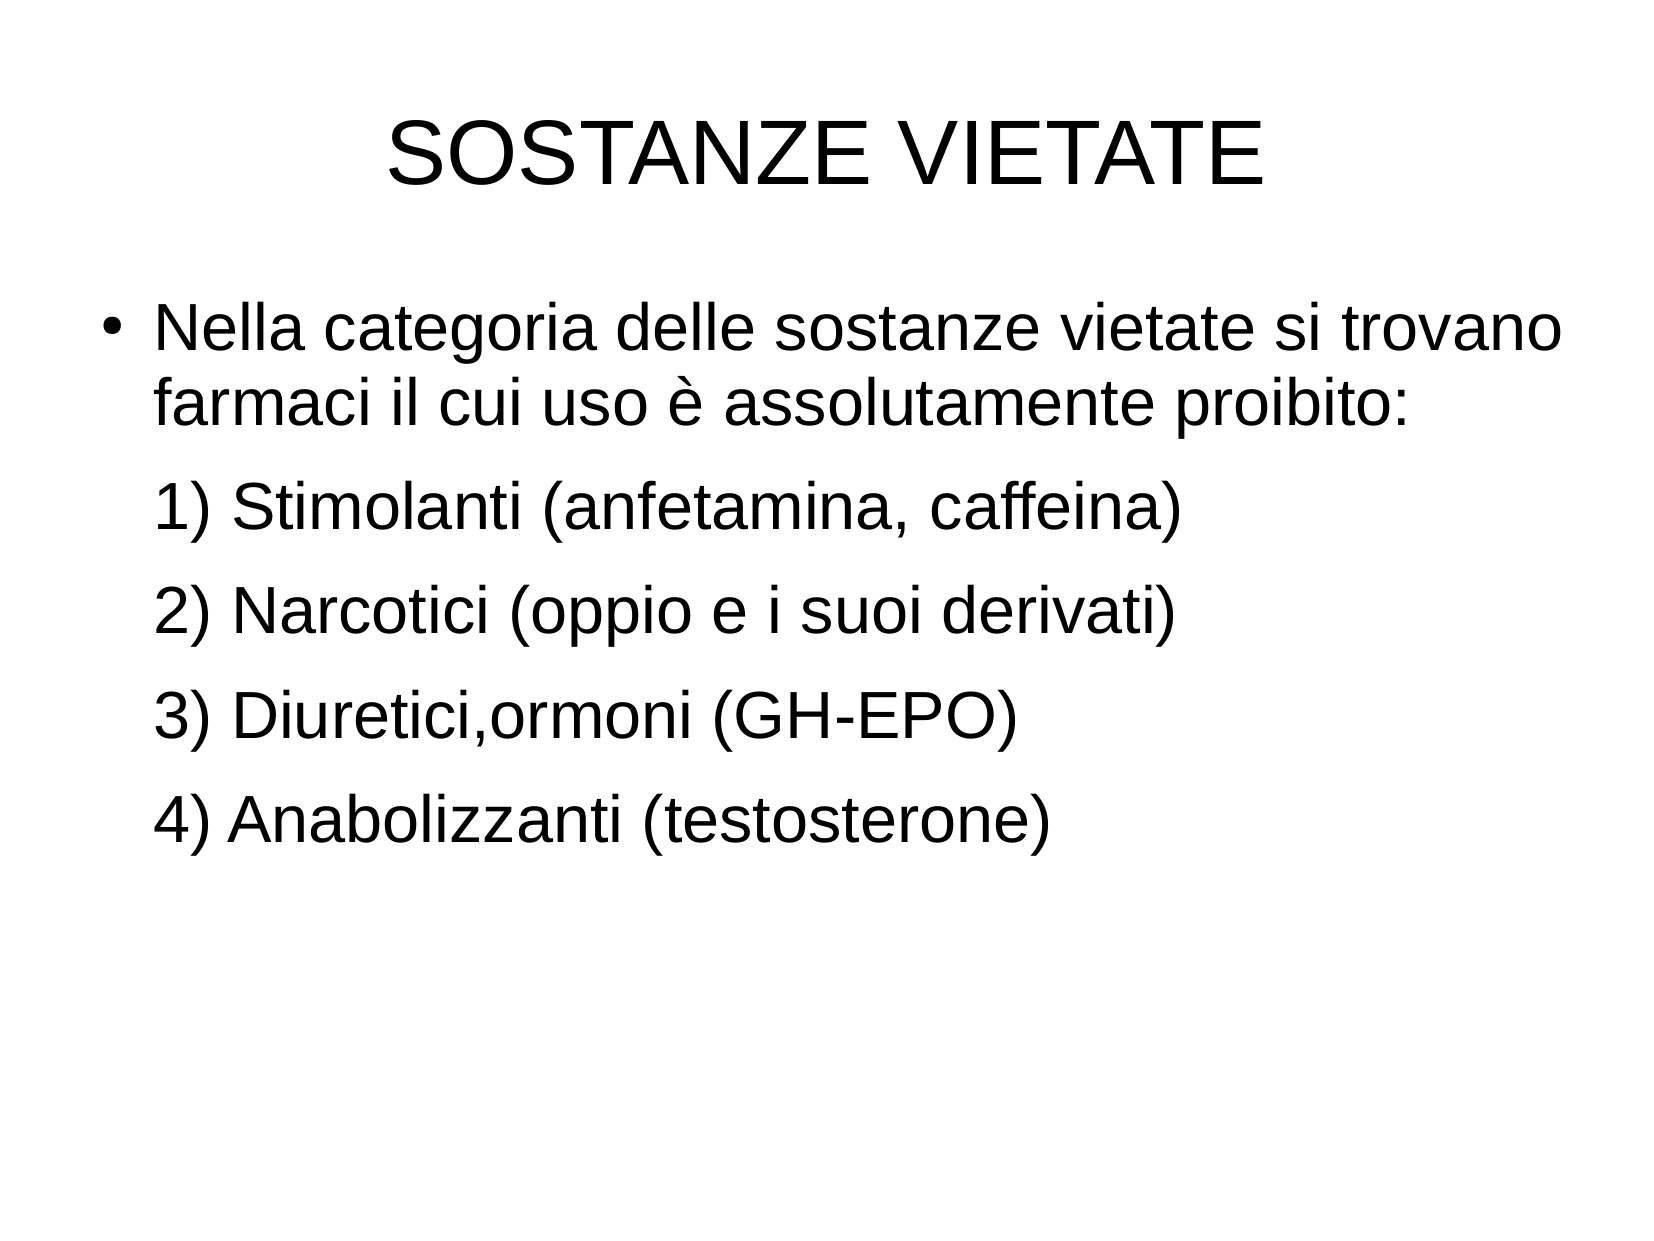

# SOSTANZE VIETATE
Nella categoria delle sostanze vietate si trovano farmaci il cui uso è assolutamente proibito:
1) Stimolanti (anfetamina, caffeina)
2) Narcotici (oppio e i suoi derivati)
3) Diuretici,ormoni (GH-EPO)
4) Anabolizzanti (testosterone)